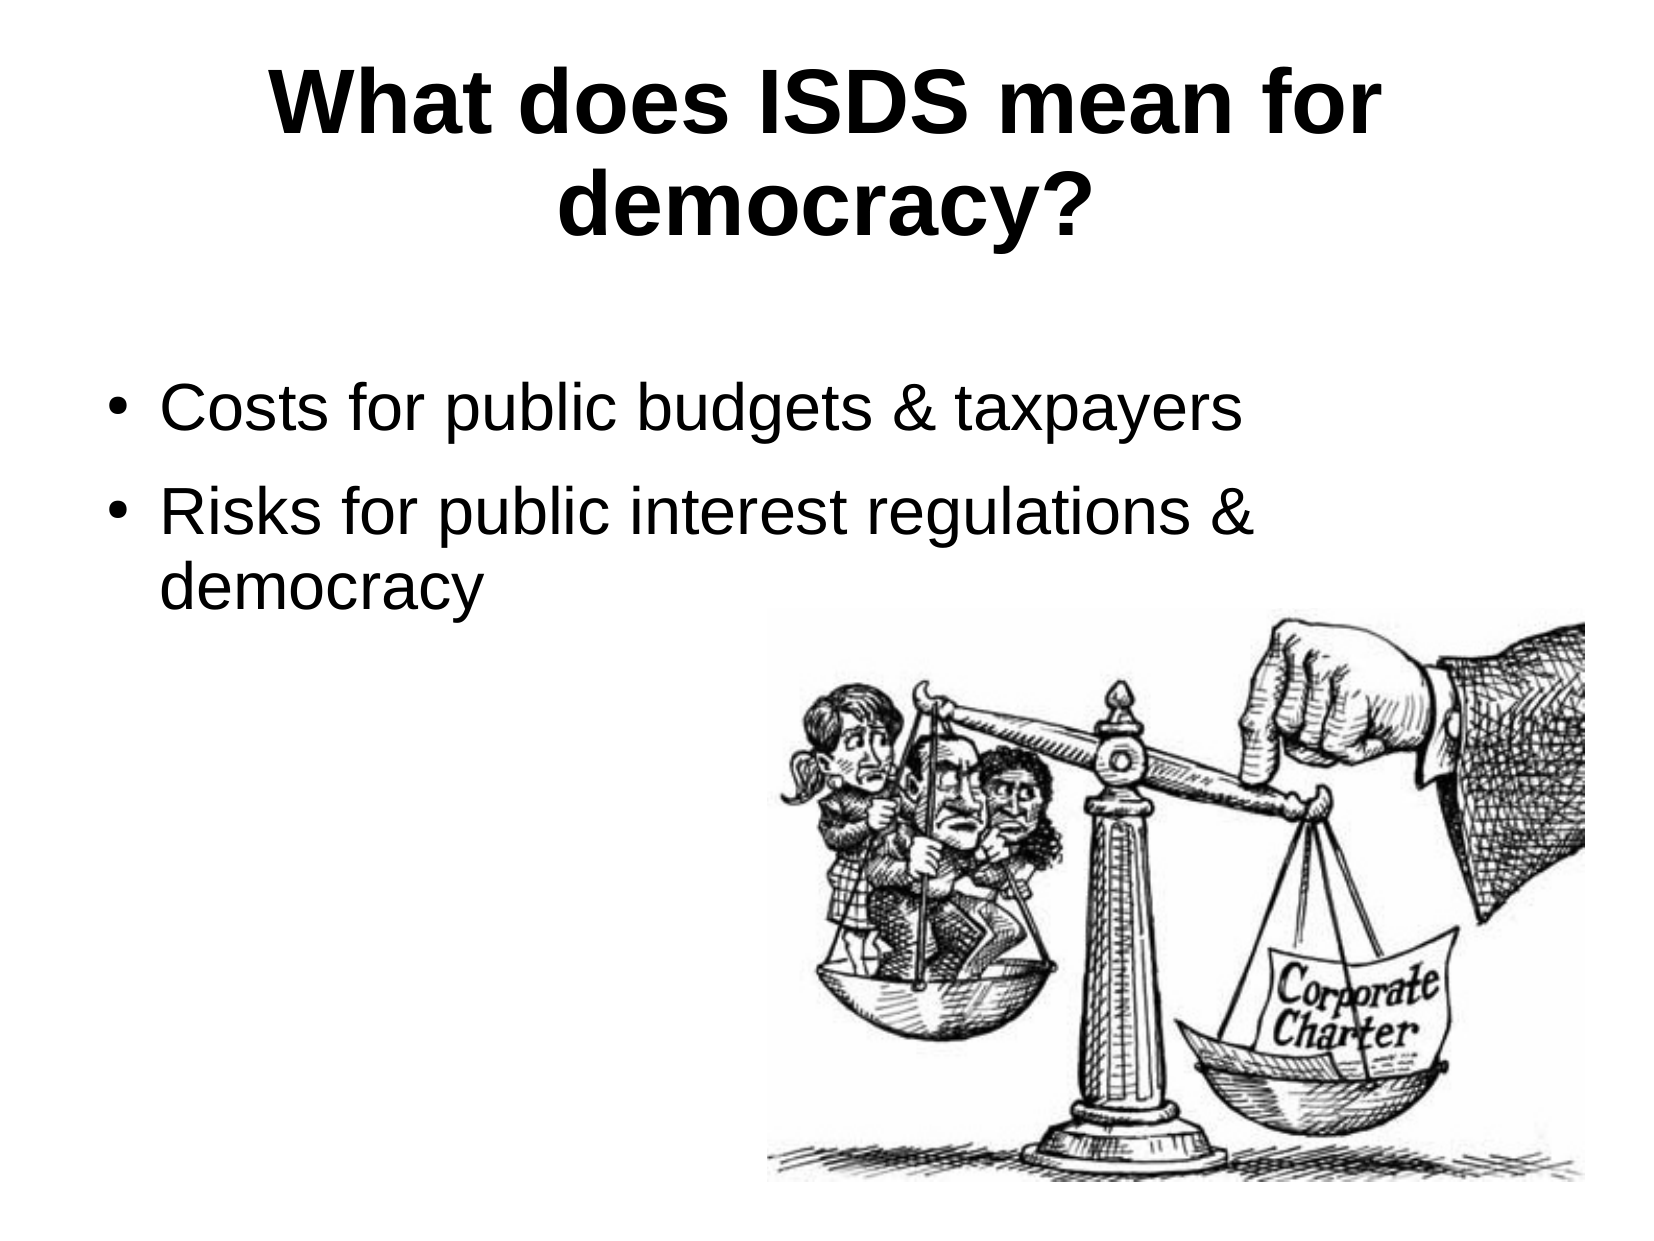

# What does ISDS mean for democracy?
Costs for public budgets & taxpayers
Risks for public interest regulations & democracy